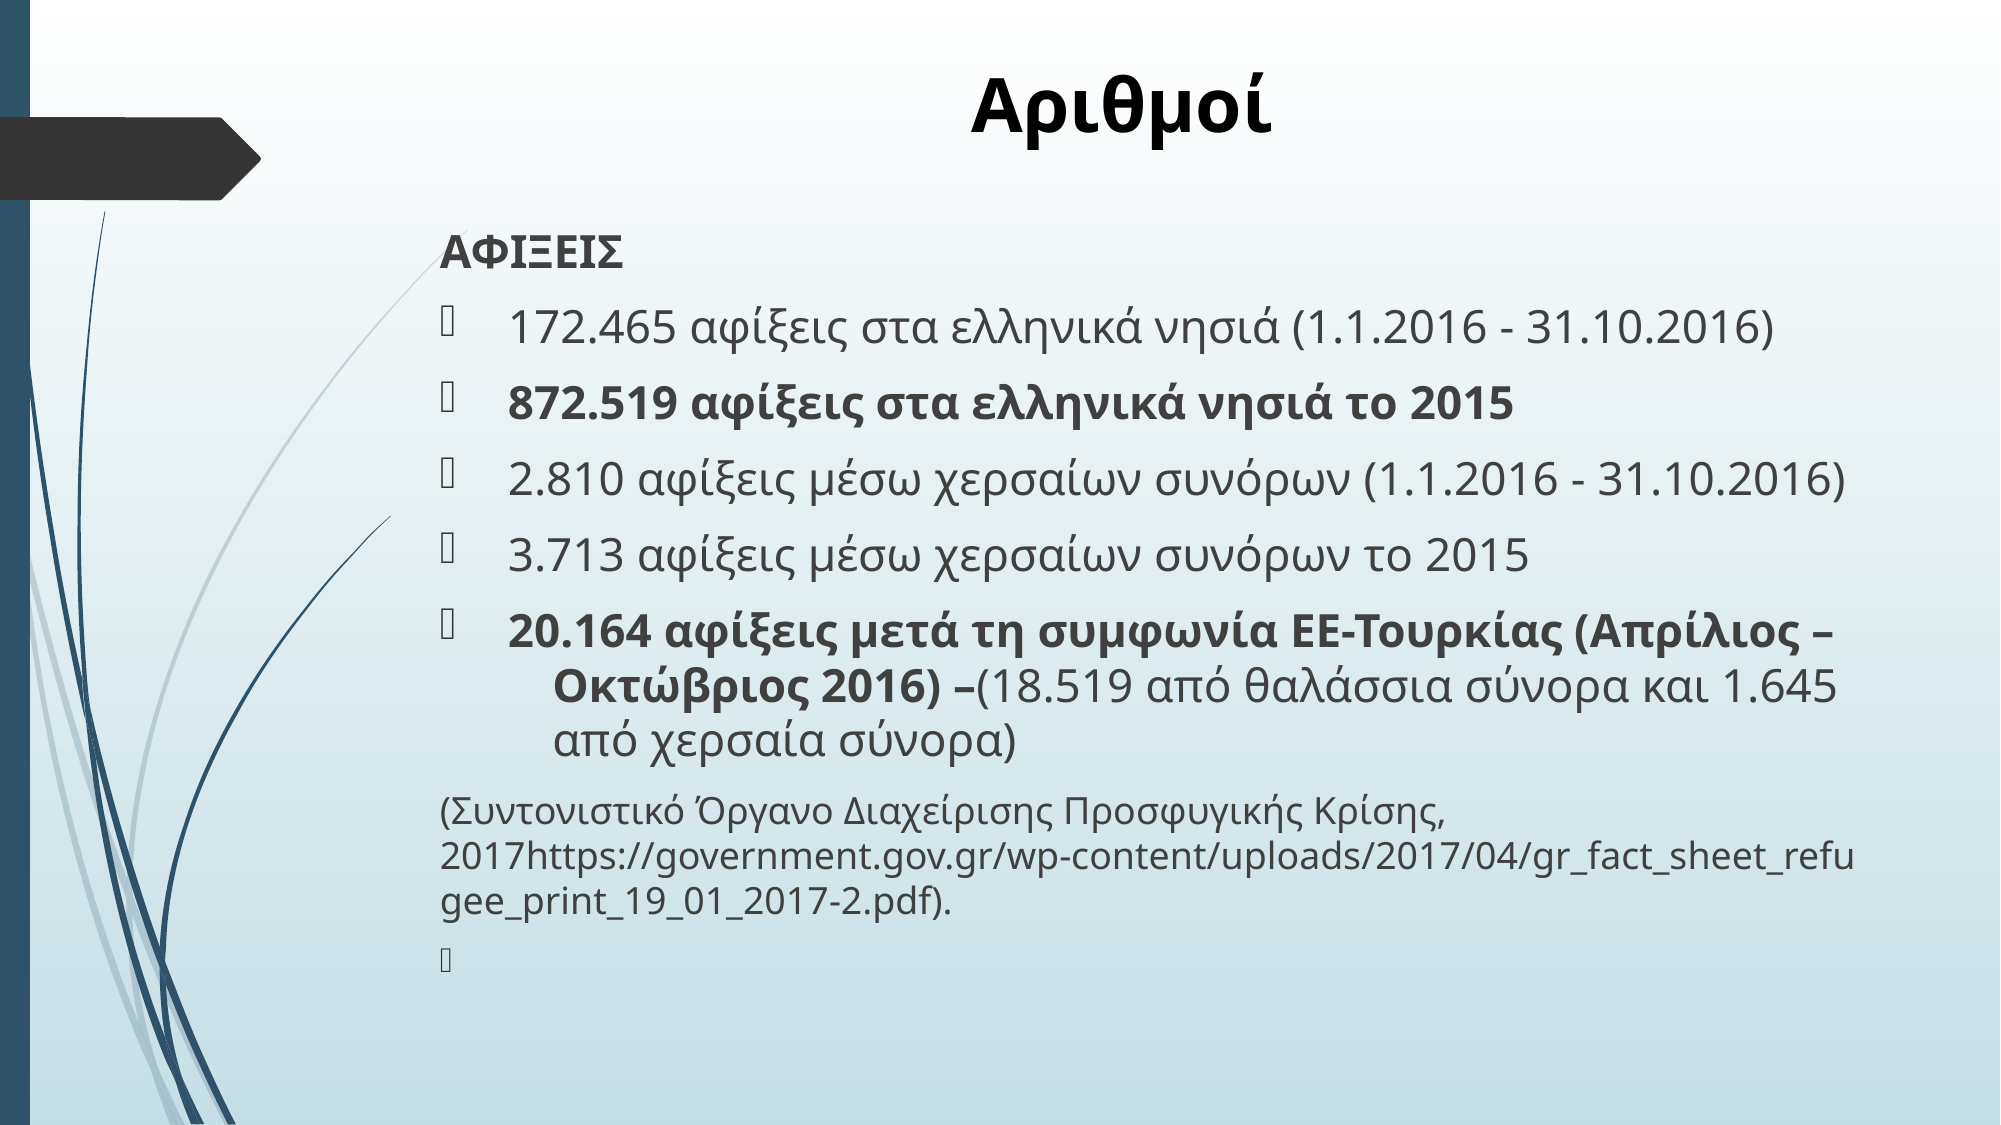

# Αριθμοί
ΑΦΙΞΕΙΣ
 172.465 αφίξεις στα ελληνικά νησιά (1.1.2016 - 31.10.2016)
 872.519 αφίξεις στα ελληνικά νησιά το 2015
 2.810 αφίξεις μέσω χερσαίων συνόρων (1.1.2016 - 31.10.2016)
 3.713 αφίξεις μέσω χερσαίων συνόρων το 2015
 20.164 αφίξεις μετά τη συμφωνία ΕΕ-Τουρκίας (Απρίλιος – Οκτώβριος 2016) –(18.519 από θαλάσσια σύνορα και 1.645 από χερσαία σύνορα)
(Συντονιστικό Όργανο Διαχείρισης Προσφυγικής Κρίσης, 2017https://government.gov.gr/wp-content/uploads/2017/04/gr_fact_sheet_refugee_print_19_01_2017-2.pdf).